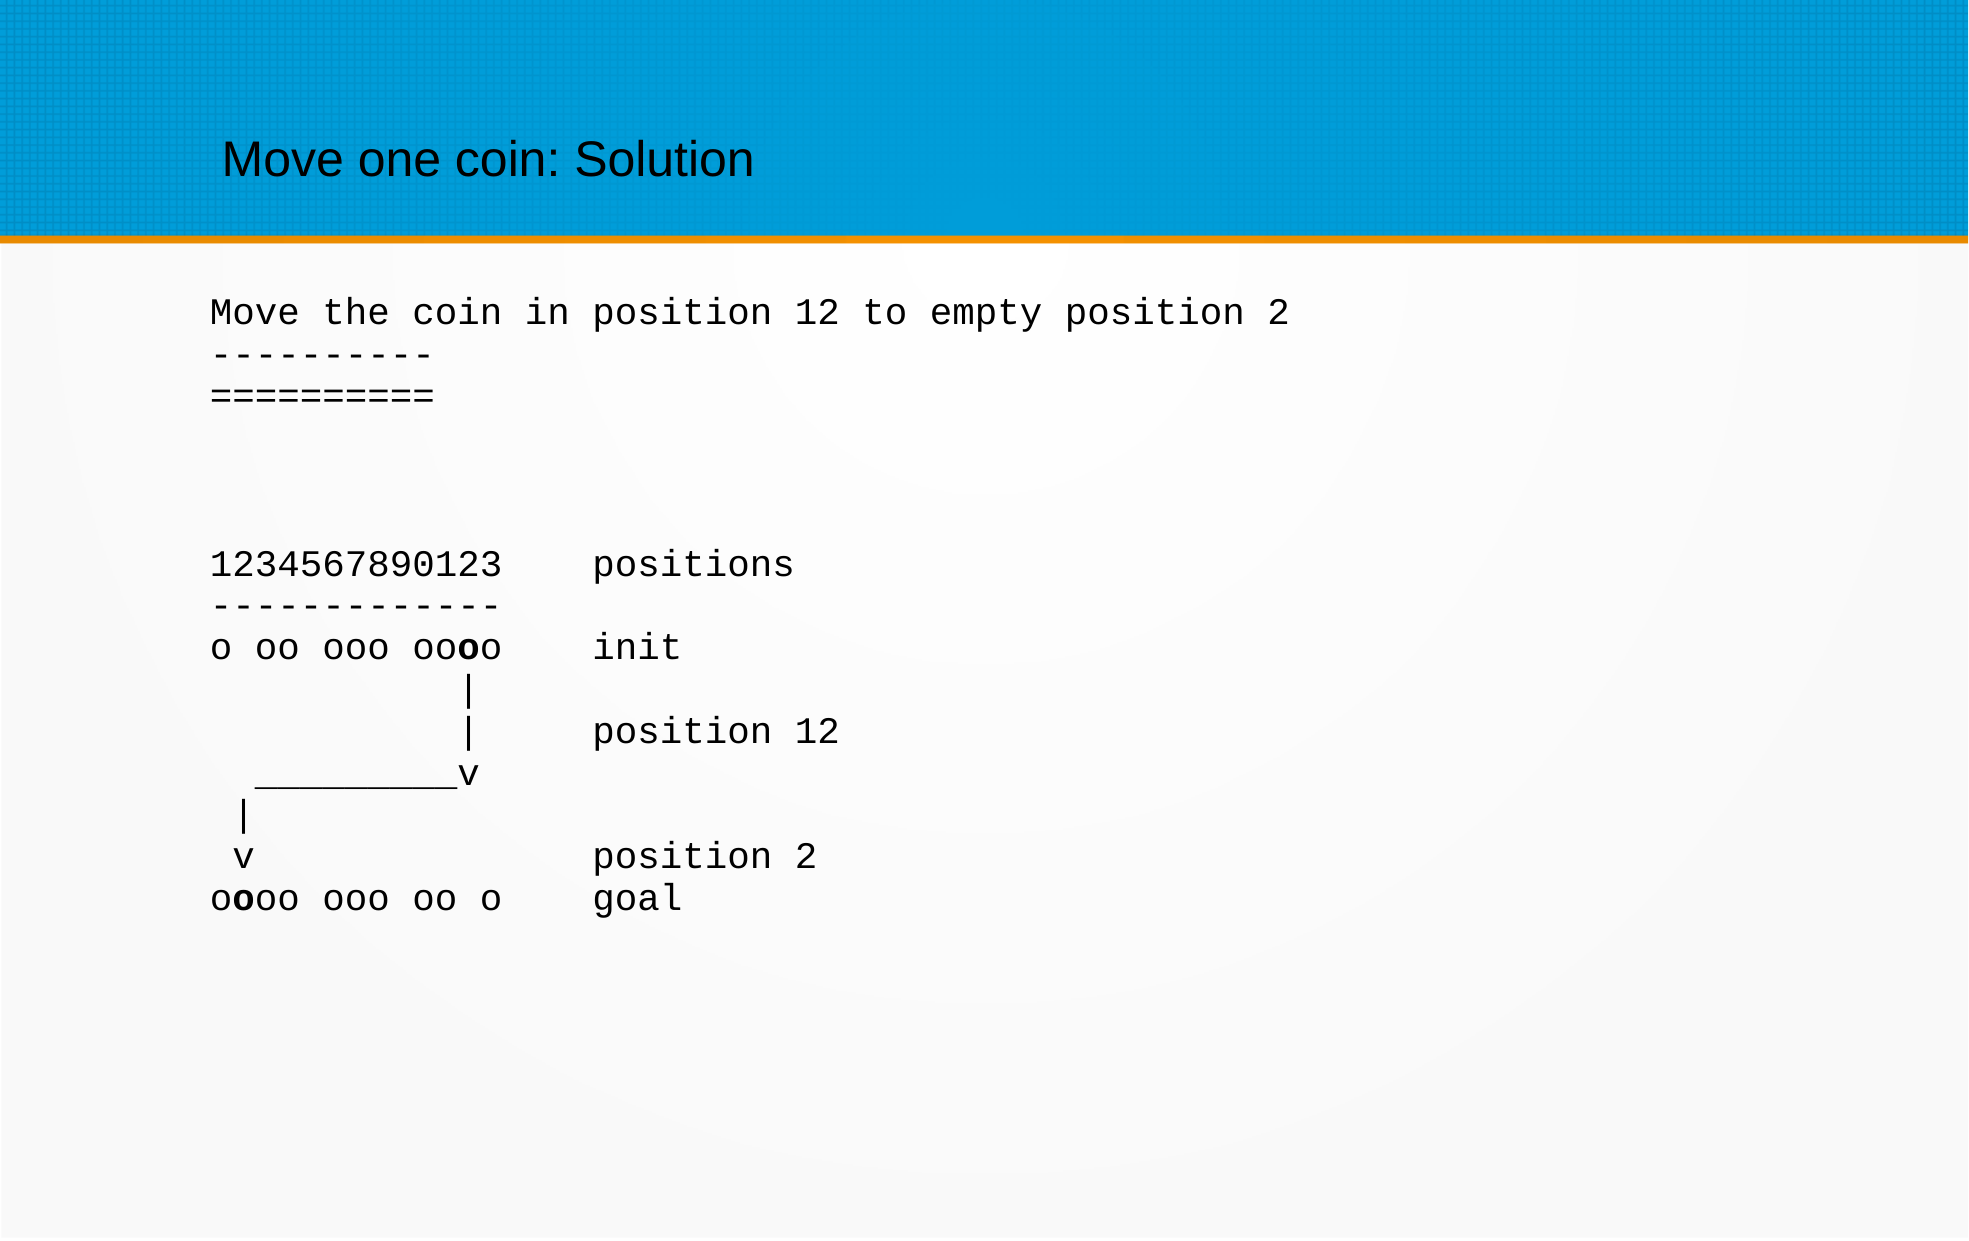

Move one coin: Solution
Move the coin in position 12 to empty position 2
----------
==========
1234567890123 positions
-------------
o oo ooo oooo init
 |
 | position 12
 _________v
 |
 v position 2
oooo ooo oo o goal